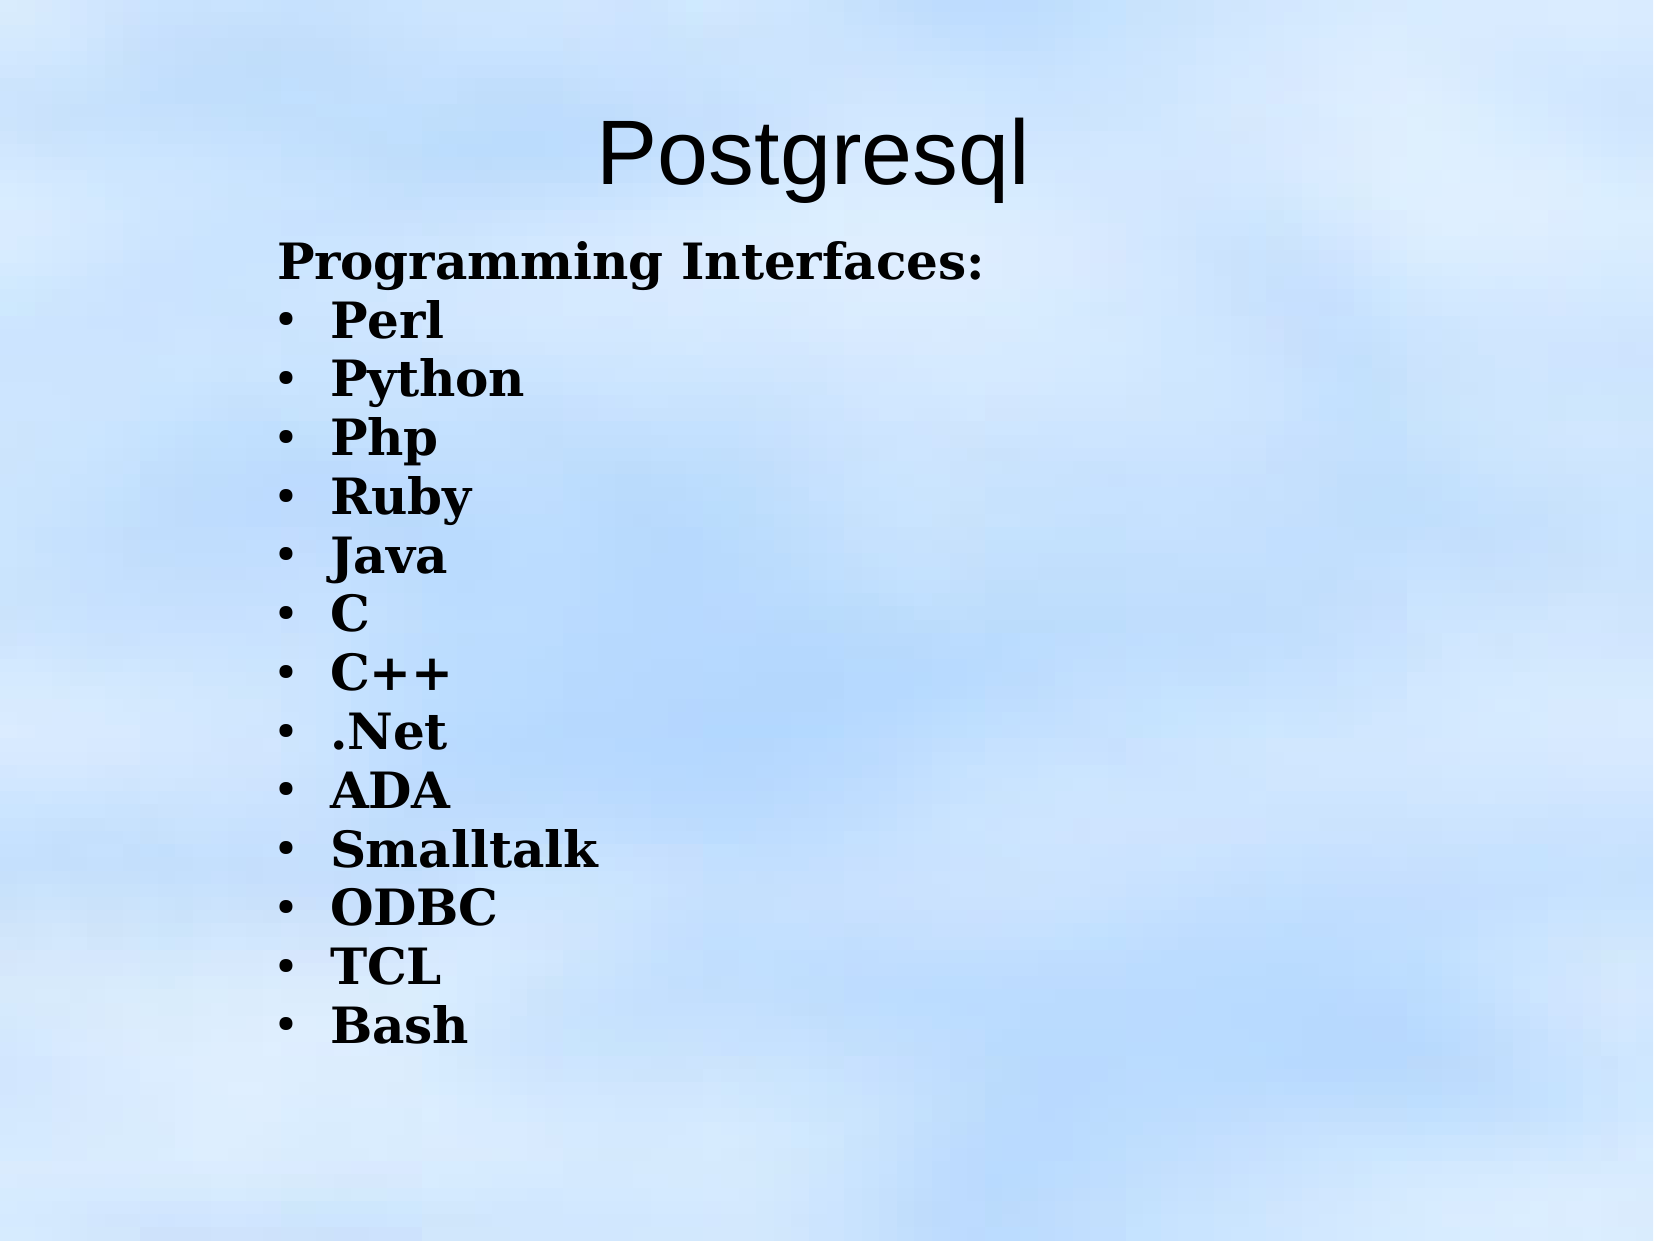

# Postgresql
Programming Interfaces:
 Perl
 Python
 Php
 Ruby
 Java
 C
 C++
 .Net
 ADA
 Smalltalk
 ODBC
 TCL
 Bash